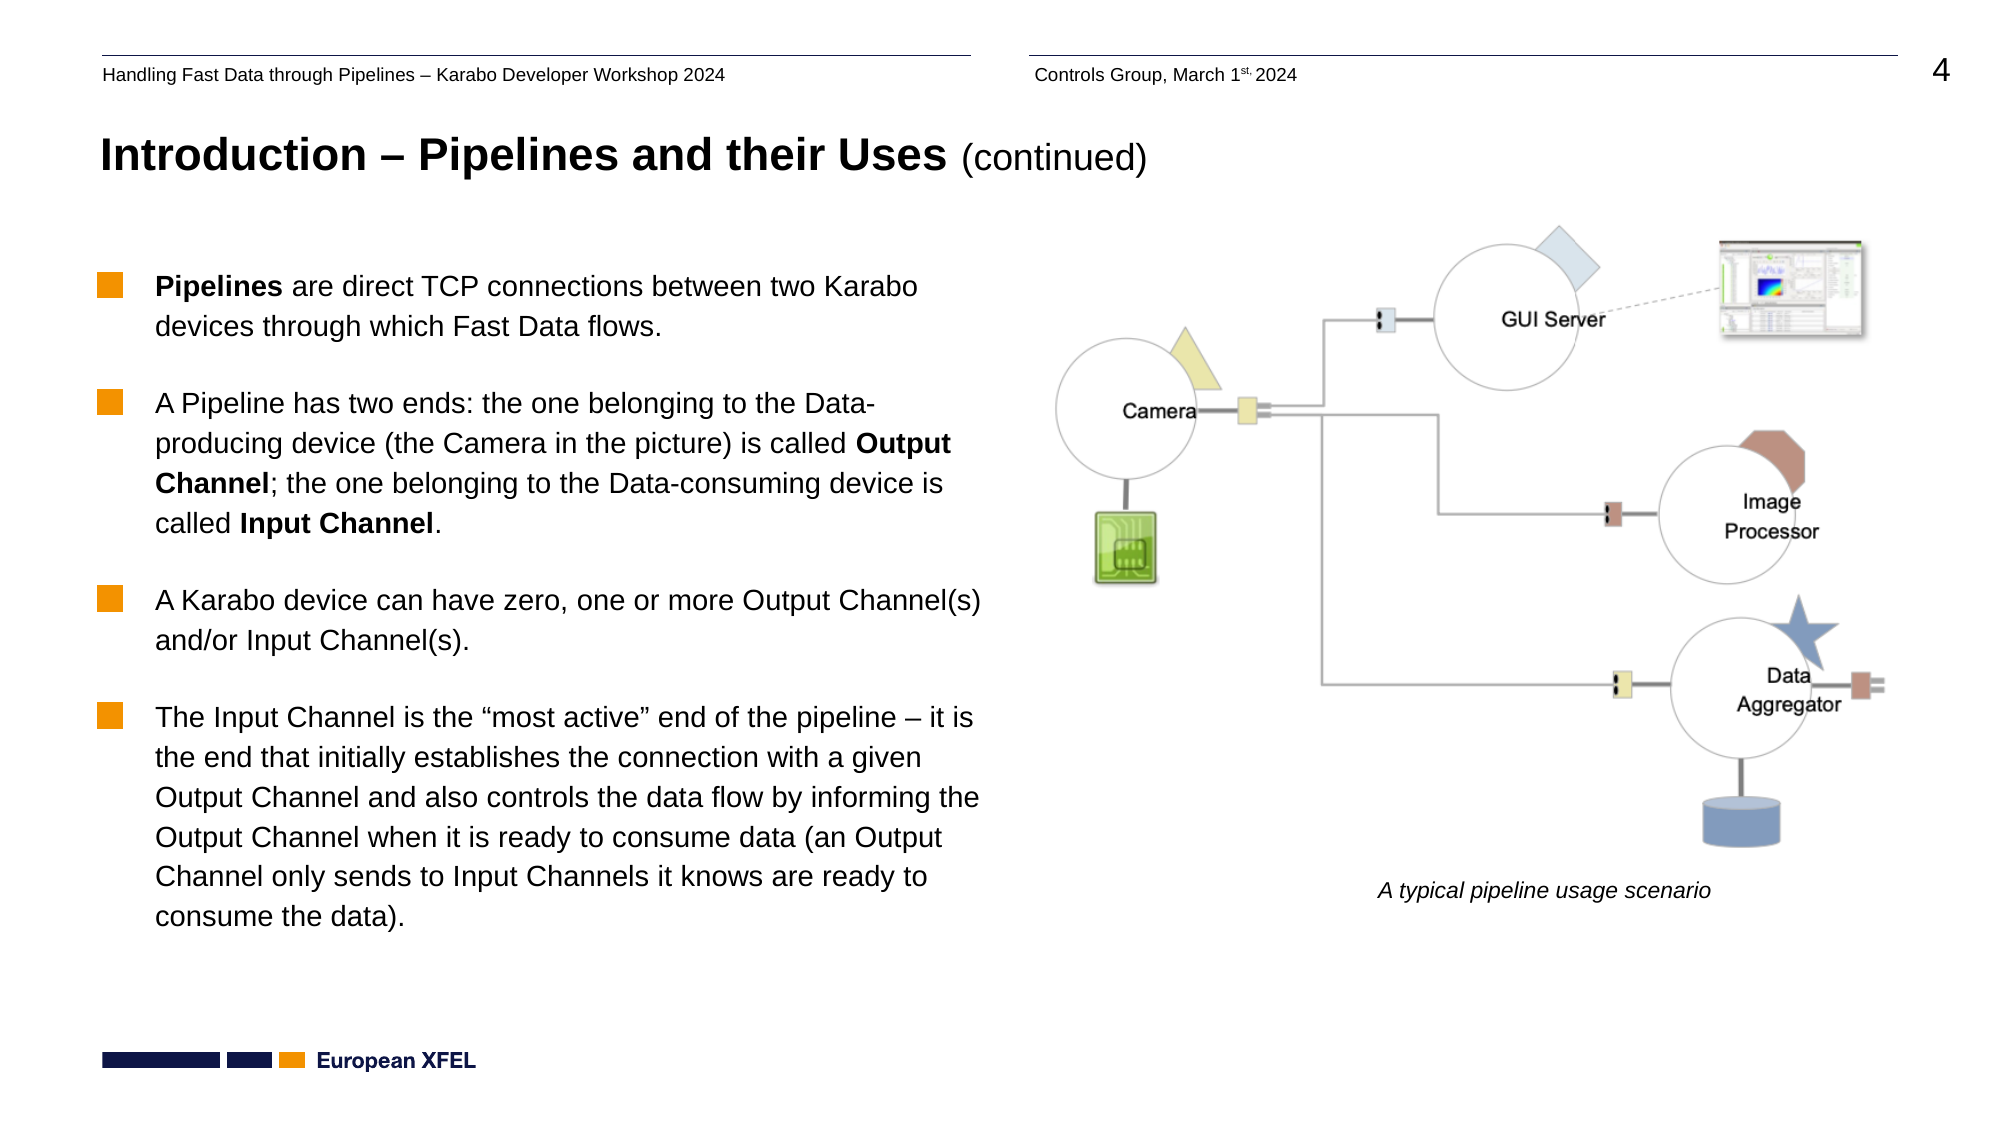

# Introduction – Pipelines and their Uses (continued)
Pipelines are direct TCP connections between two Karabo devices through which Fast Data flows.
A Pipeline has two ends: the one belonging to the Data-producing device (the Camera in the picture) is called Output Channel; the one belonging to the Data-consuming device is called Input Channel.
A Karabo device can have zero, one or more Output Channel(s) and/or Input Channel(s).
The Input Channel is the “most active” end of the pipeline – it is the end that initially establishes the connection with a given Output Channel and also controls the data flow by informing the Output Channel when it is ready to consume data (an Output Channel only sends to Input Channels it knows are ready to consume the data).
A typical pipeline usage scenario